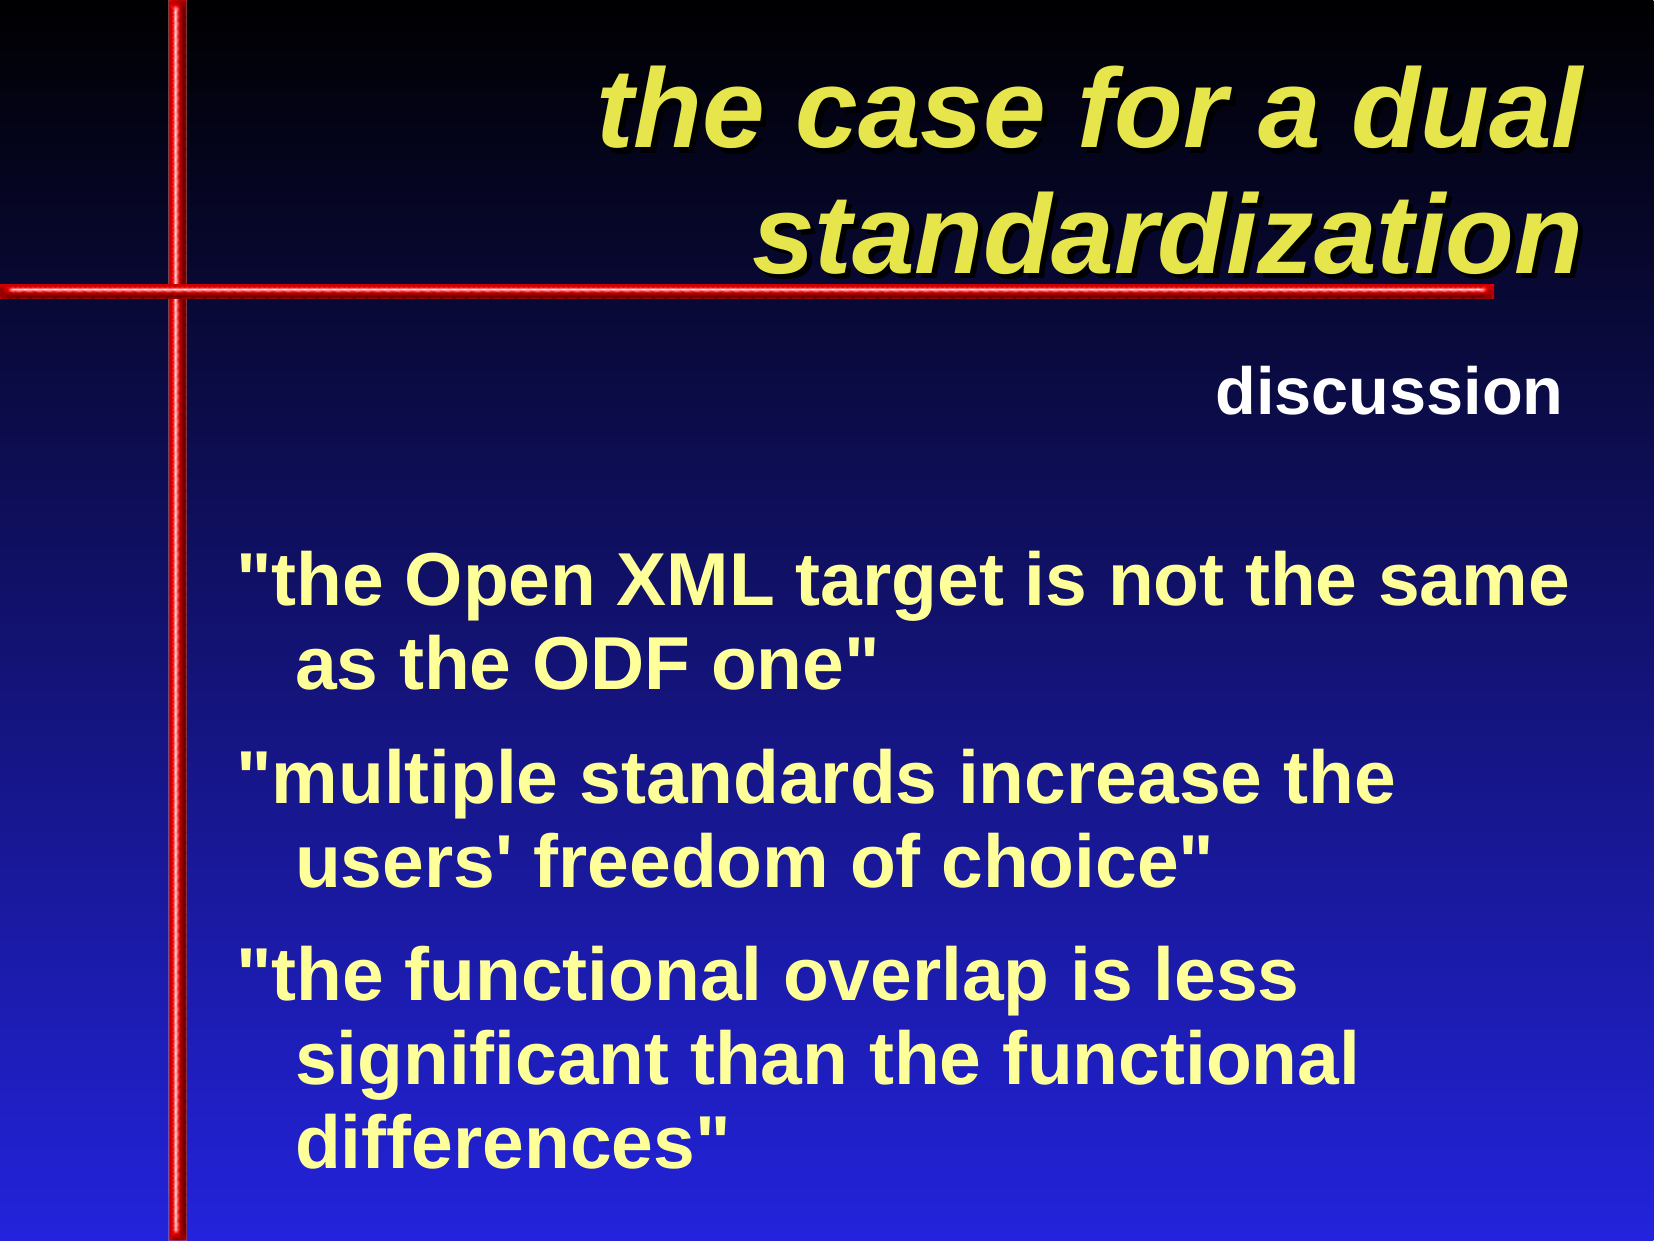

# the case for a dual standardization
discussion
"the Open XML target is not the same as the ODF one"
"multiple standards increase the users' freedom of choice"
"the functional overlap is less significant than the functional differences"